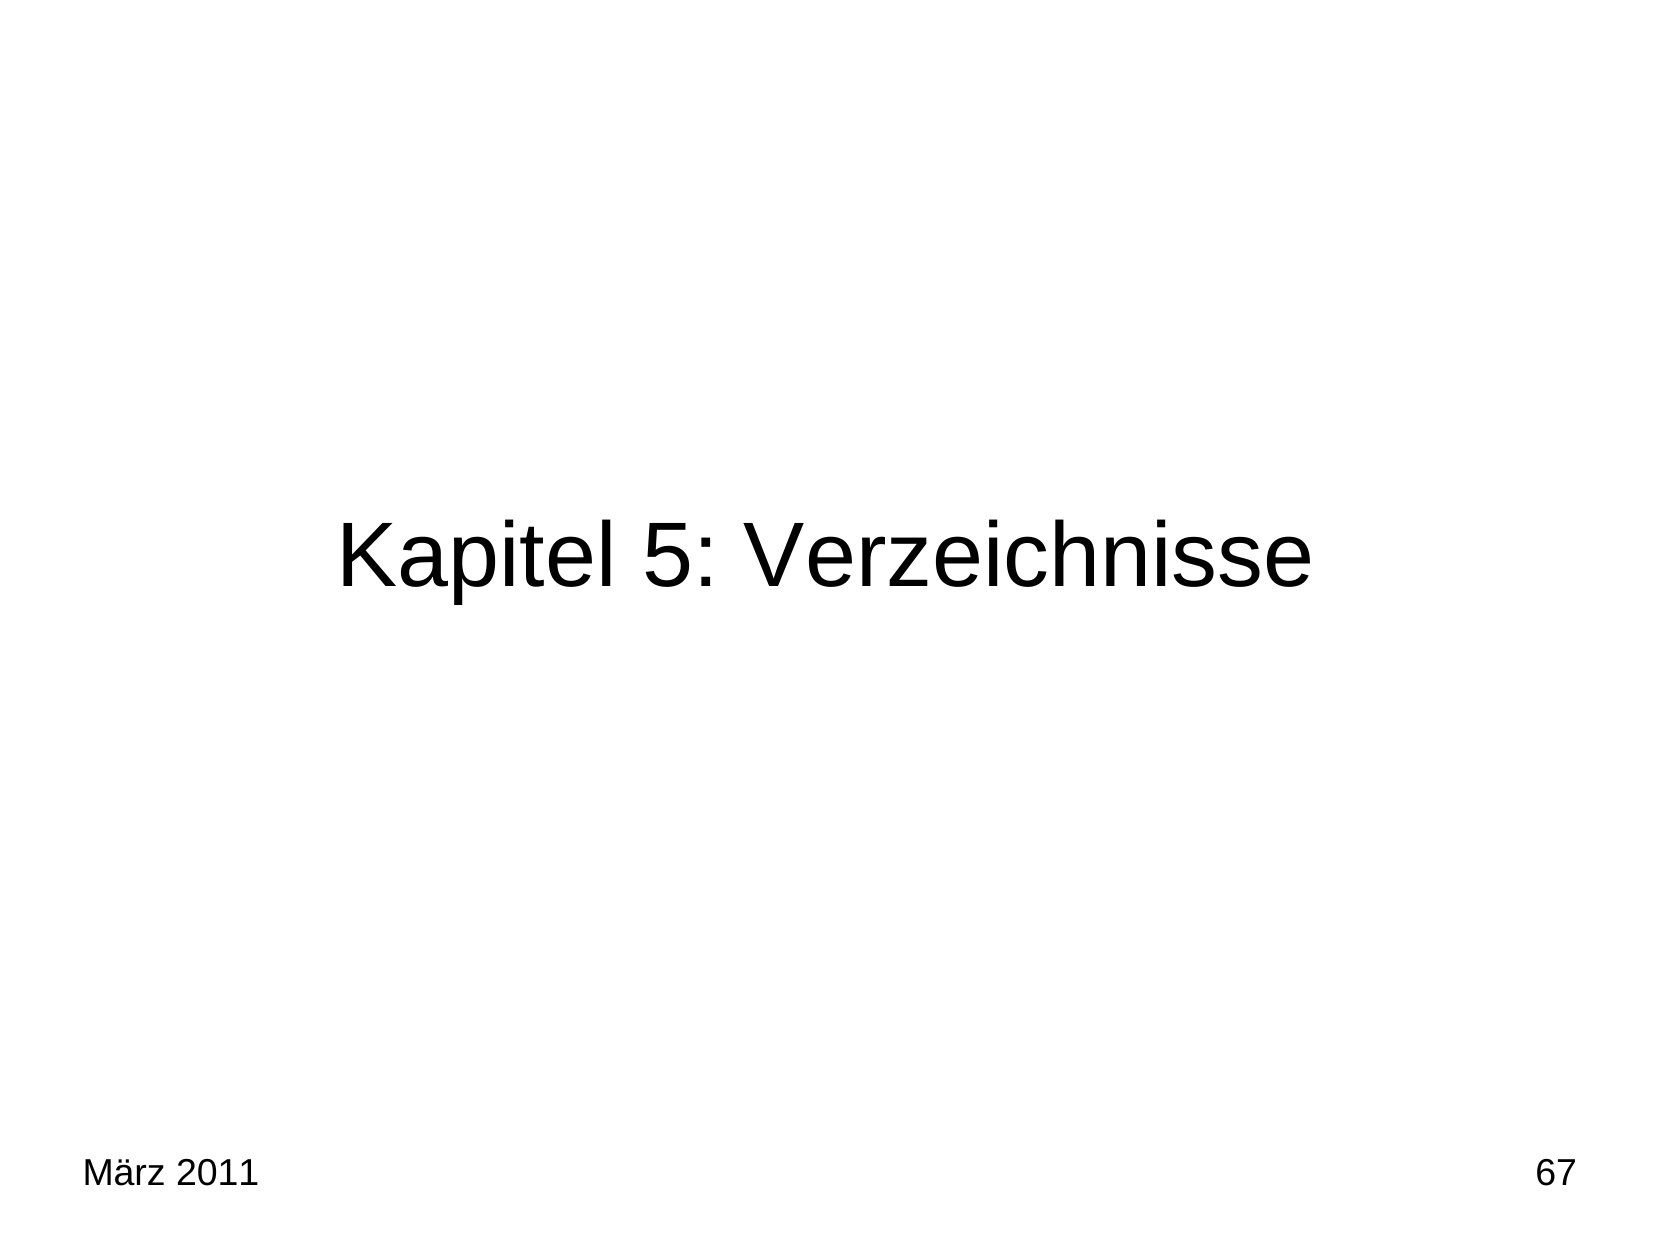

# Kapitel 5: Verzeichnisse
März 2011
67